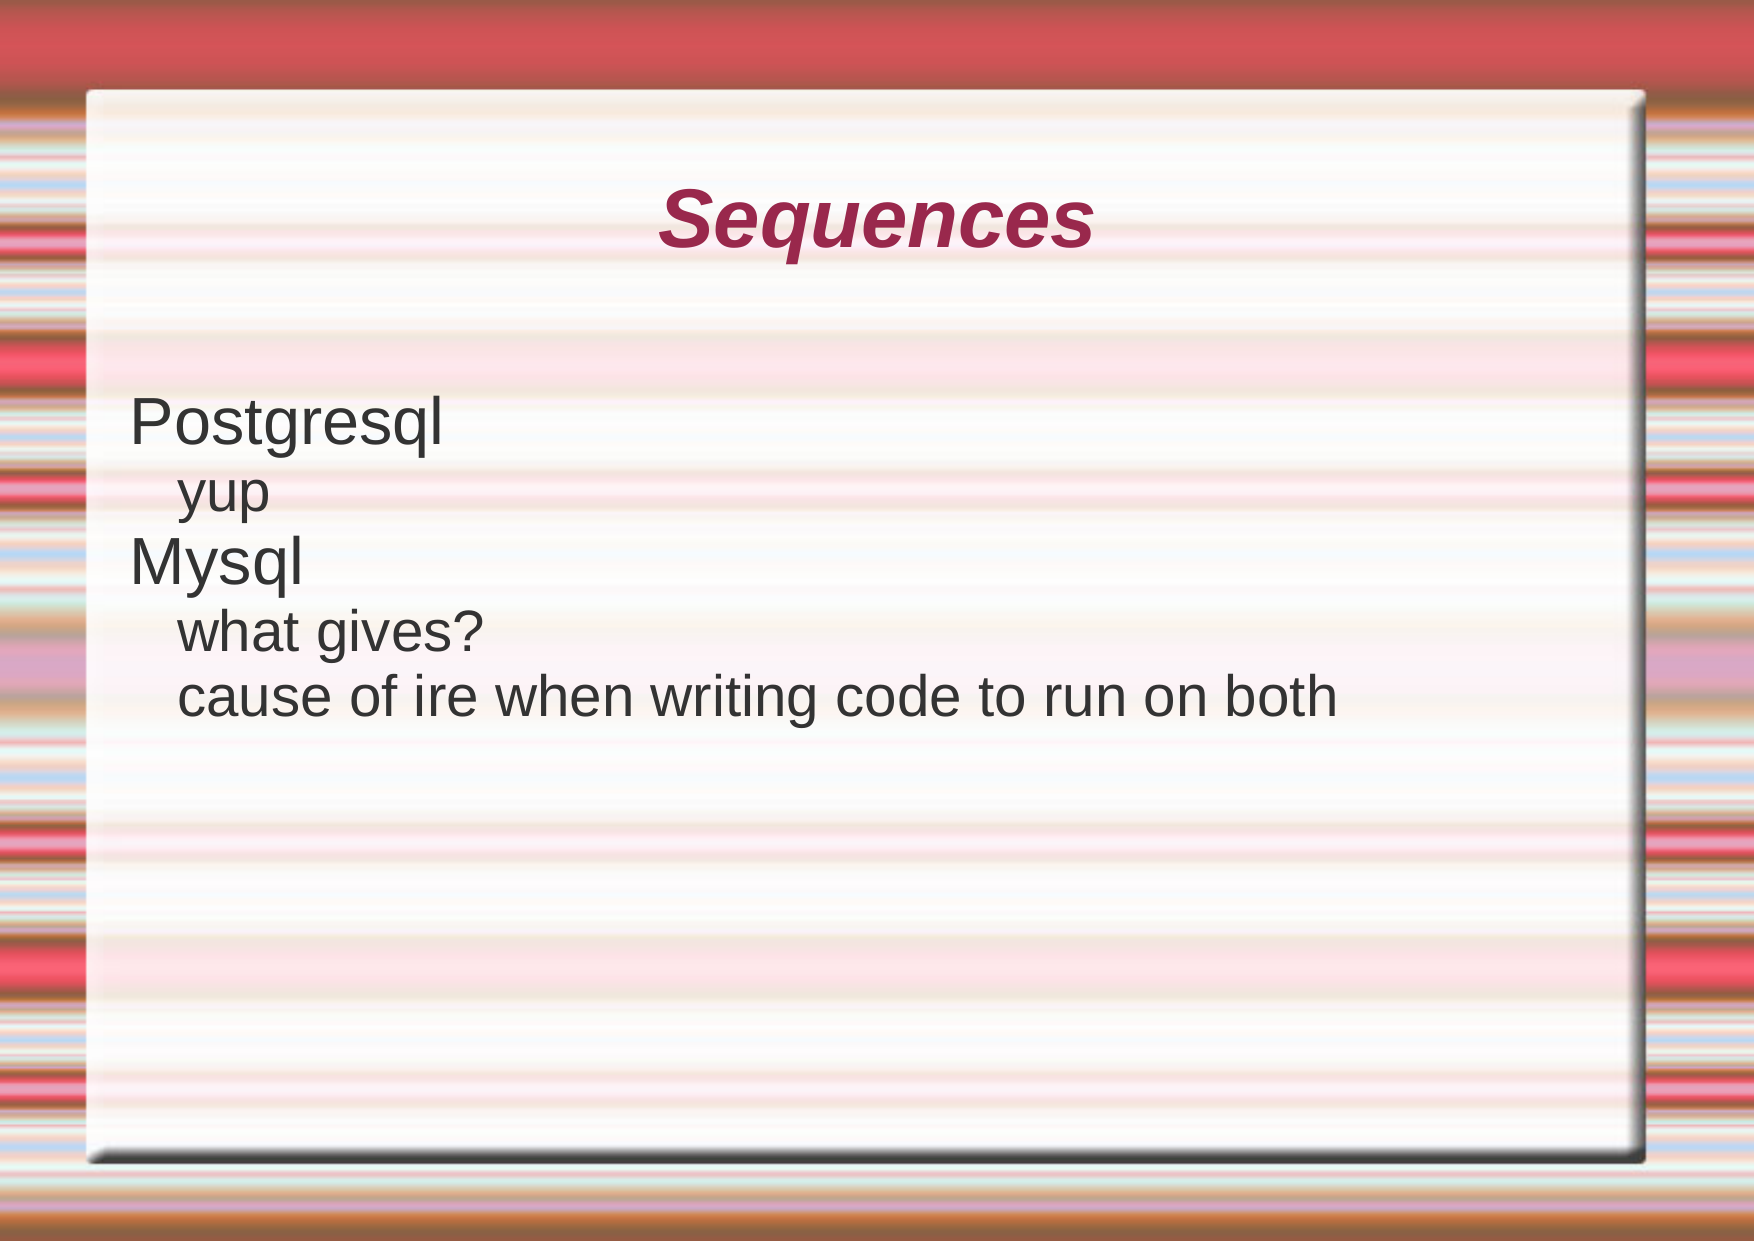

# Sequences
Postgresql
yup
Mysql
what gives?
cause of ire when writing code to run on both